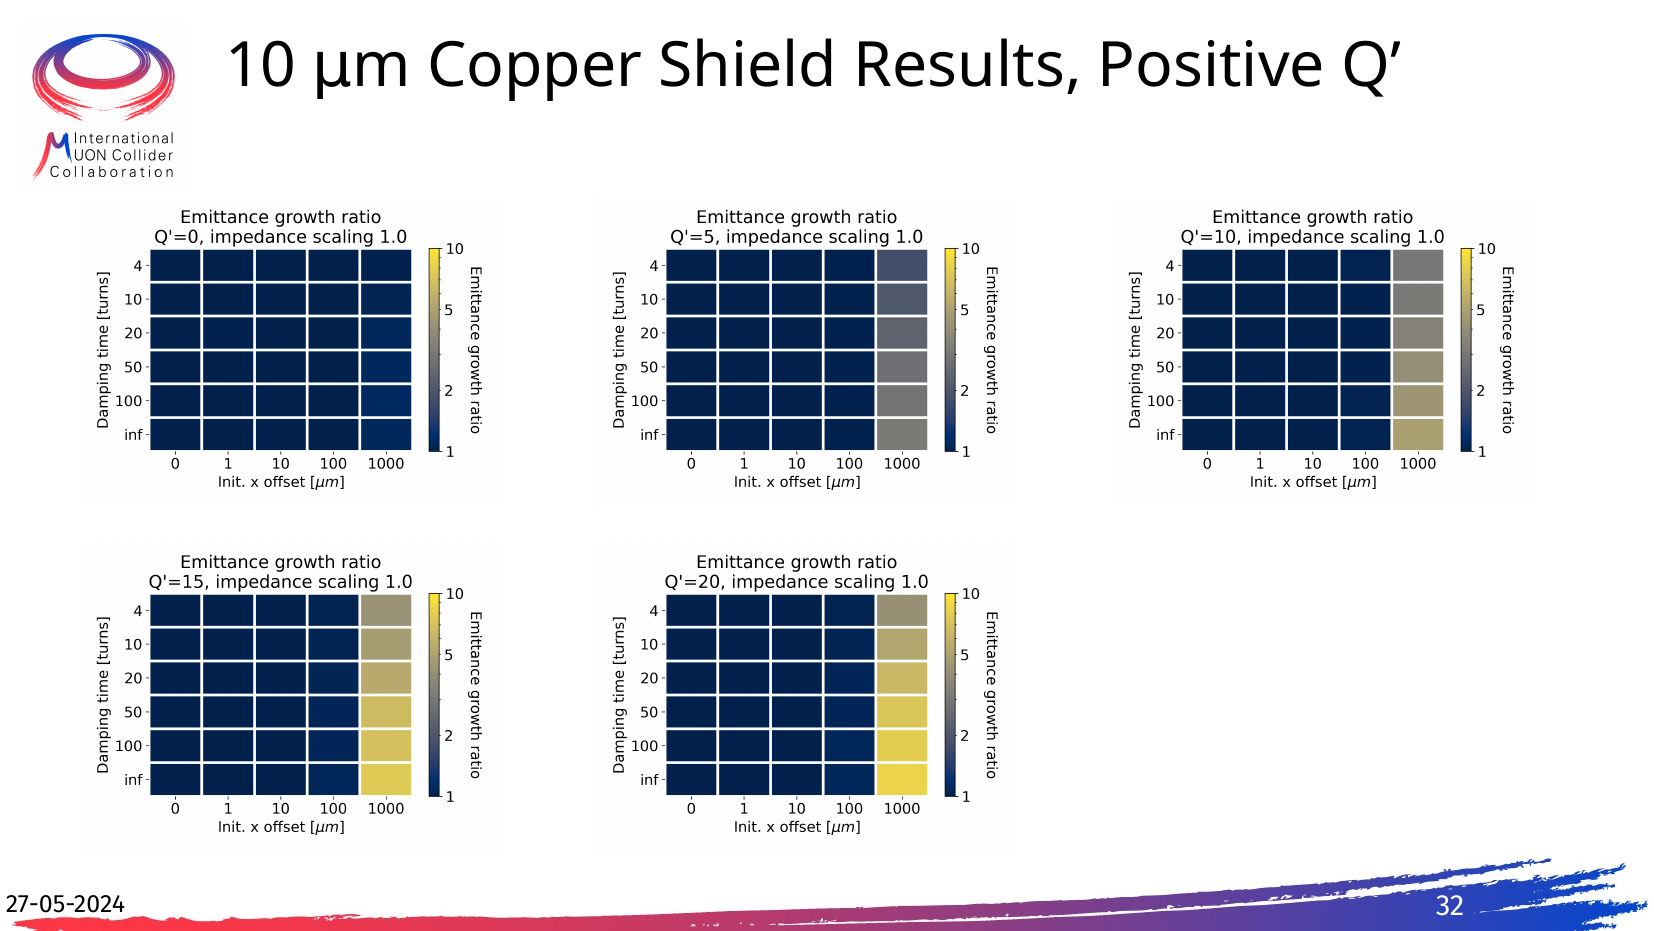

# 10 μm Copper Shield Results, Positive Q’
27-05-2024
32